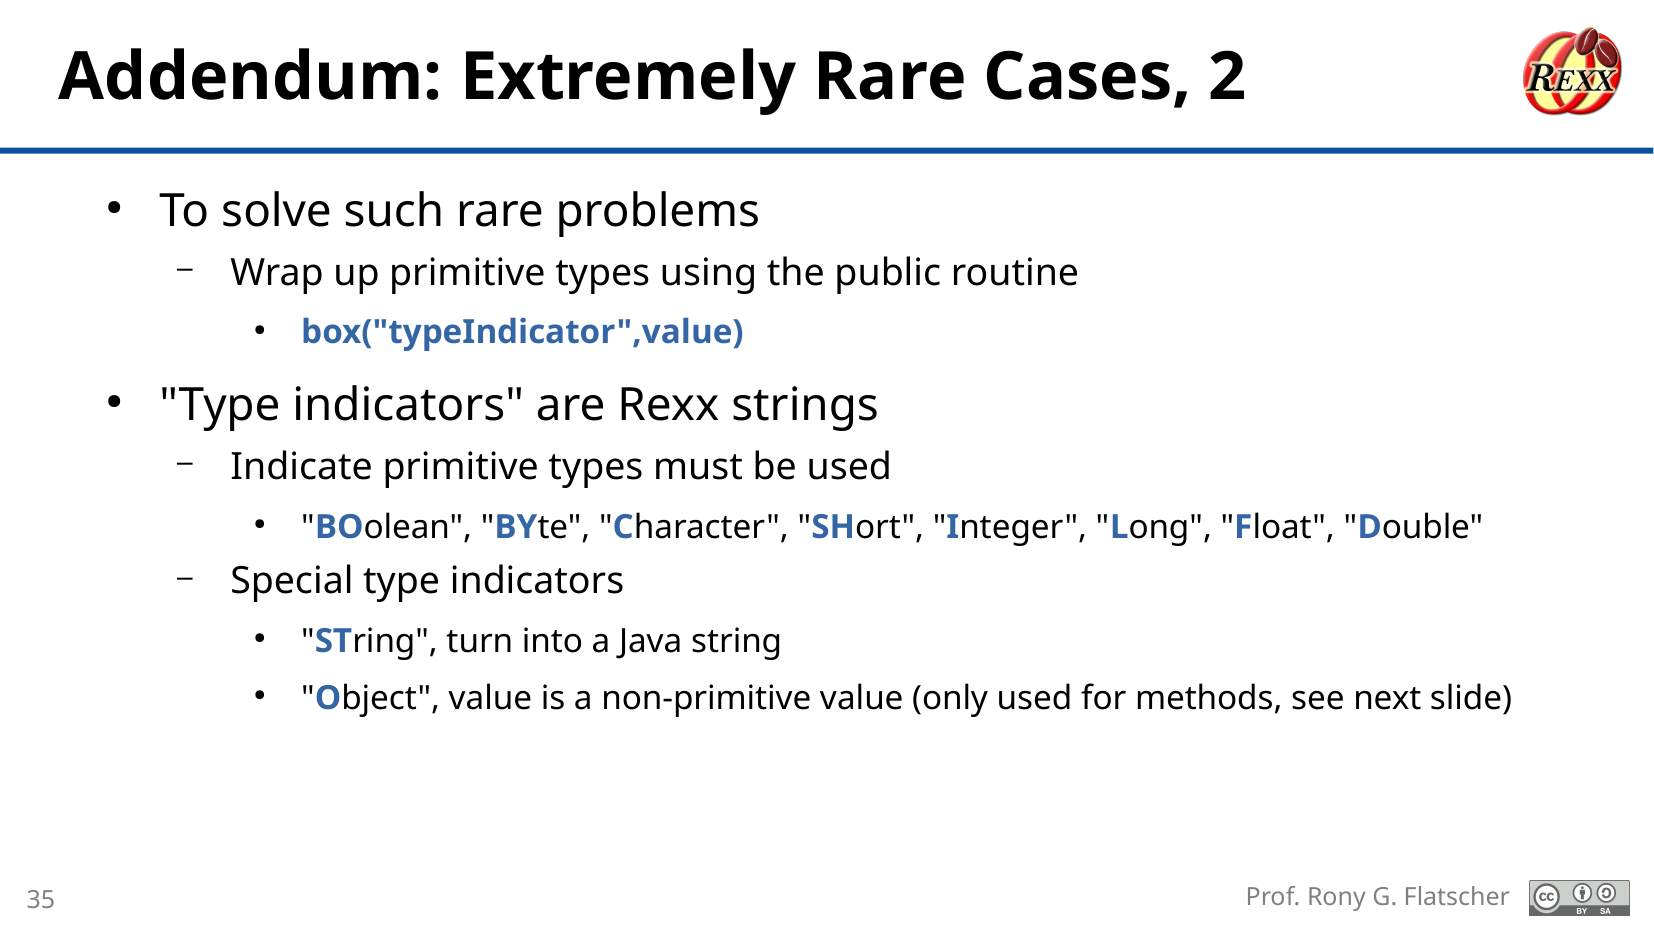

# Addendum: Extremely Rare Cases, 2
To solve such rare problems
Wrap up primitive types using the public routine
box("typeIndicator",value)
"Type indicators" are Rexx strings
Indicate primitive types must be used
"BOolean", "BYte", "Character", "SHort", "Integer", "Long", "Float", "Double"
Special type indicators
"STring", turn into a Java string
"Object", value is a non-primitive value (only used for methods, see next slide)